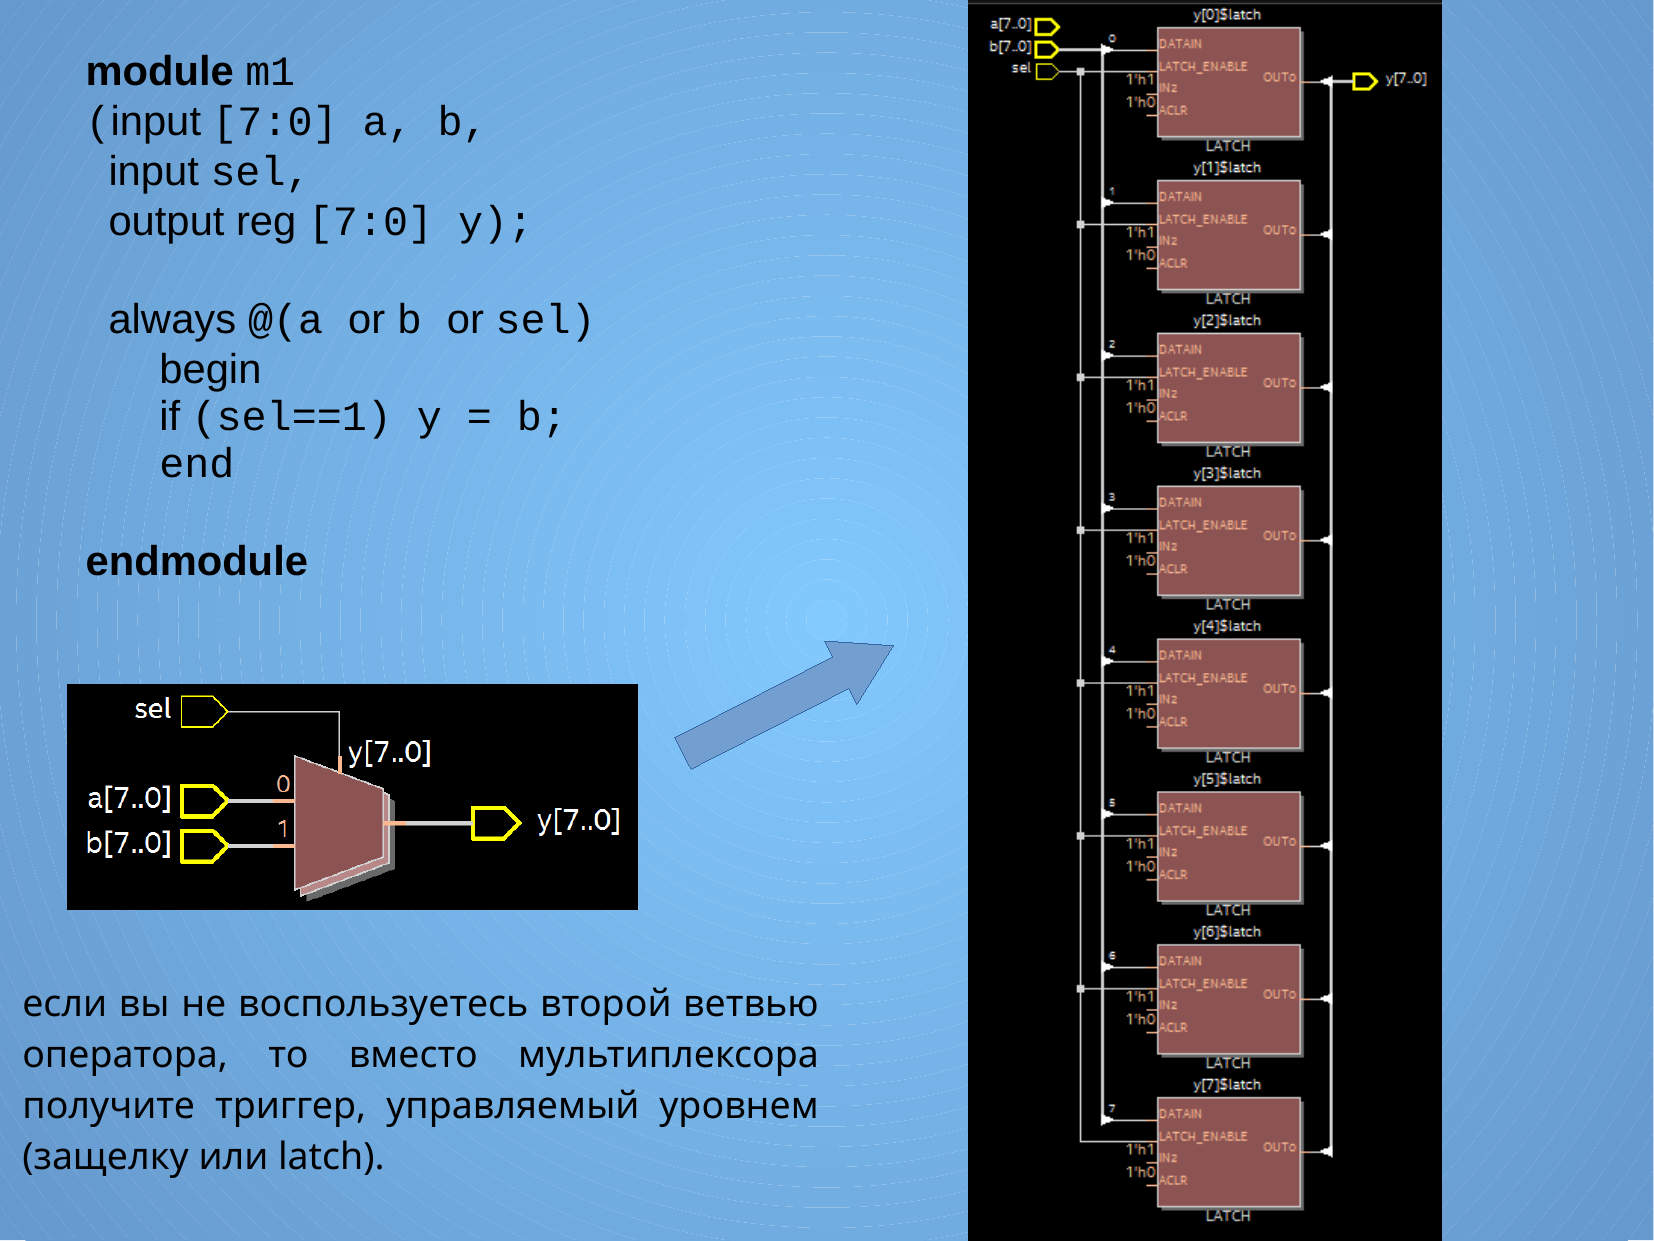

module m1
(input [7:0] a, b,
 input sel,
 output reg [7:0] y);
 always @(a or b or sel)
	begin
	if (sel==1) y = b;
	end
endmodule
если вы не воспользуетесь второй ветвью оператора, то вместо мультиплексора получите триггер, управляемый уровнем (защелку или latch).